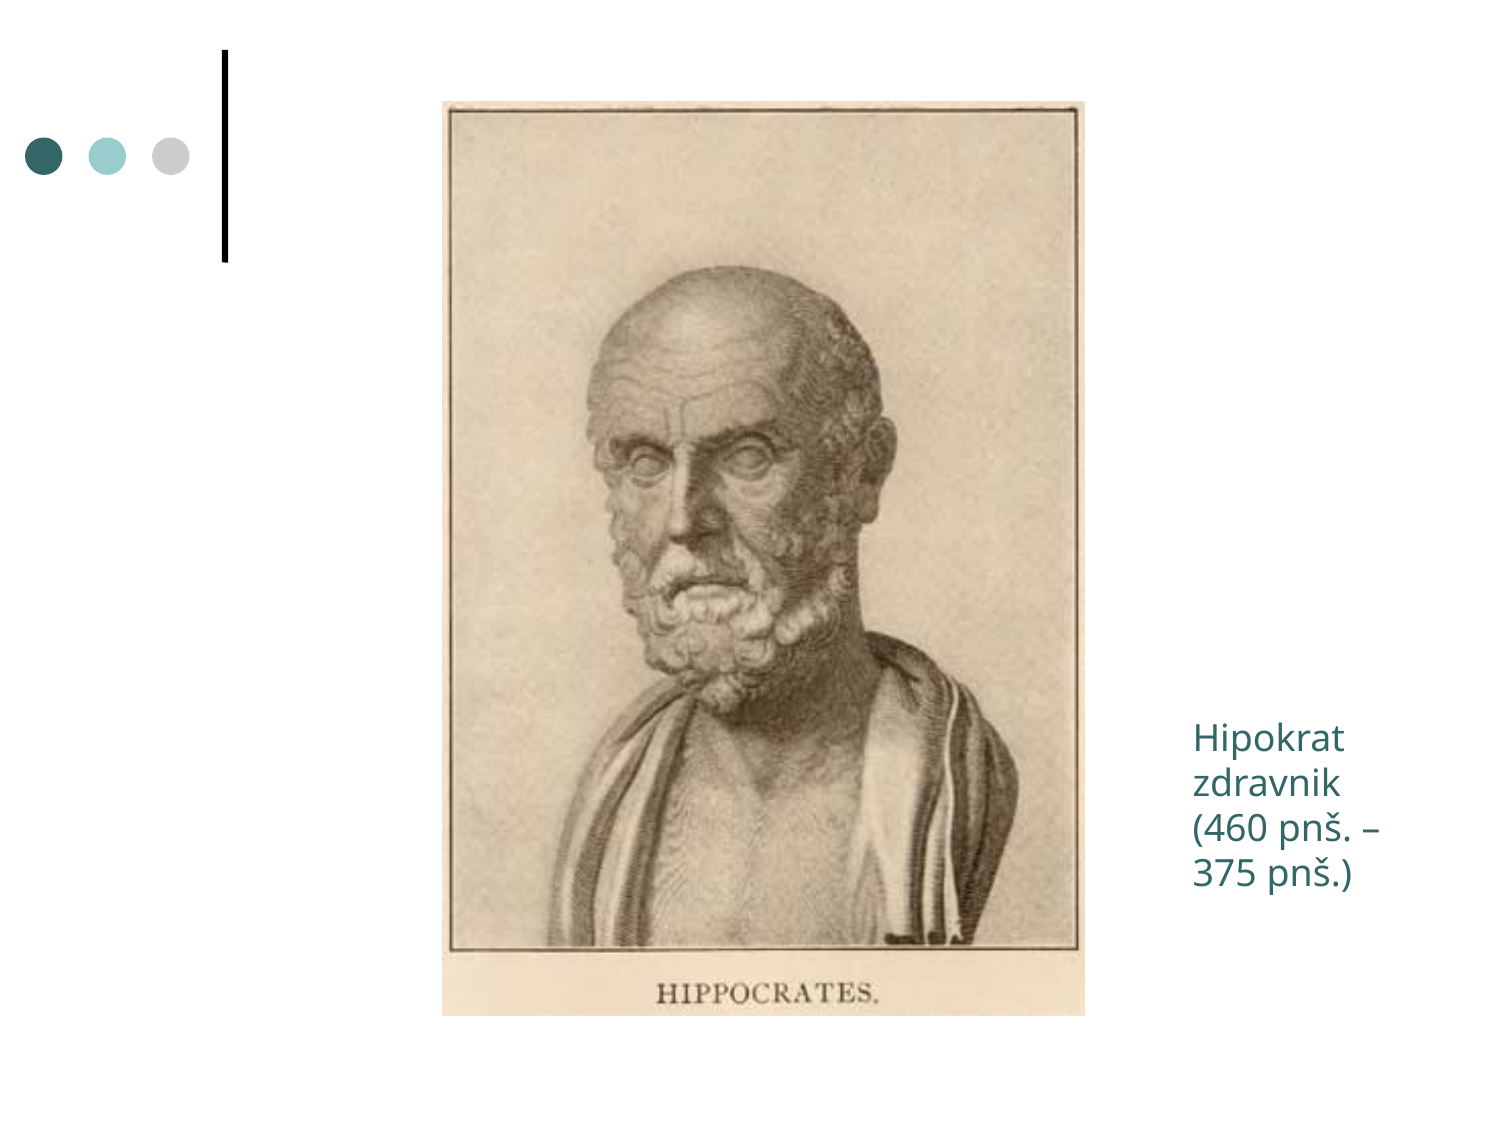

Hipokrat
zdravnik
(460 pnš. –
375 pnš.)